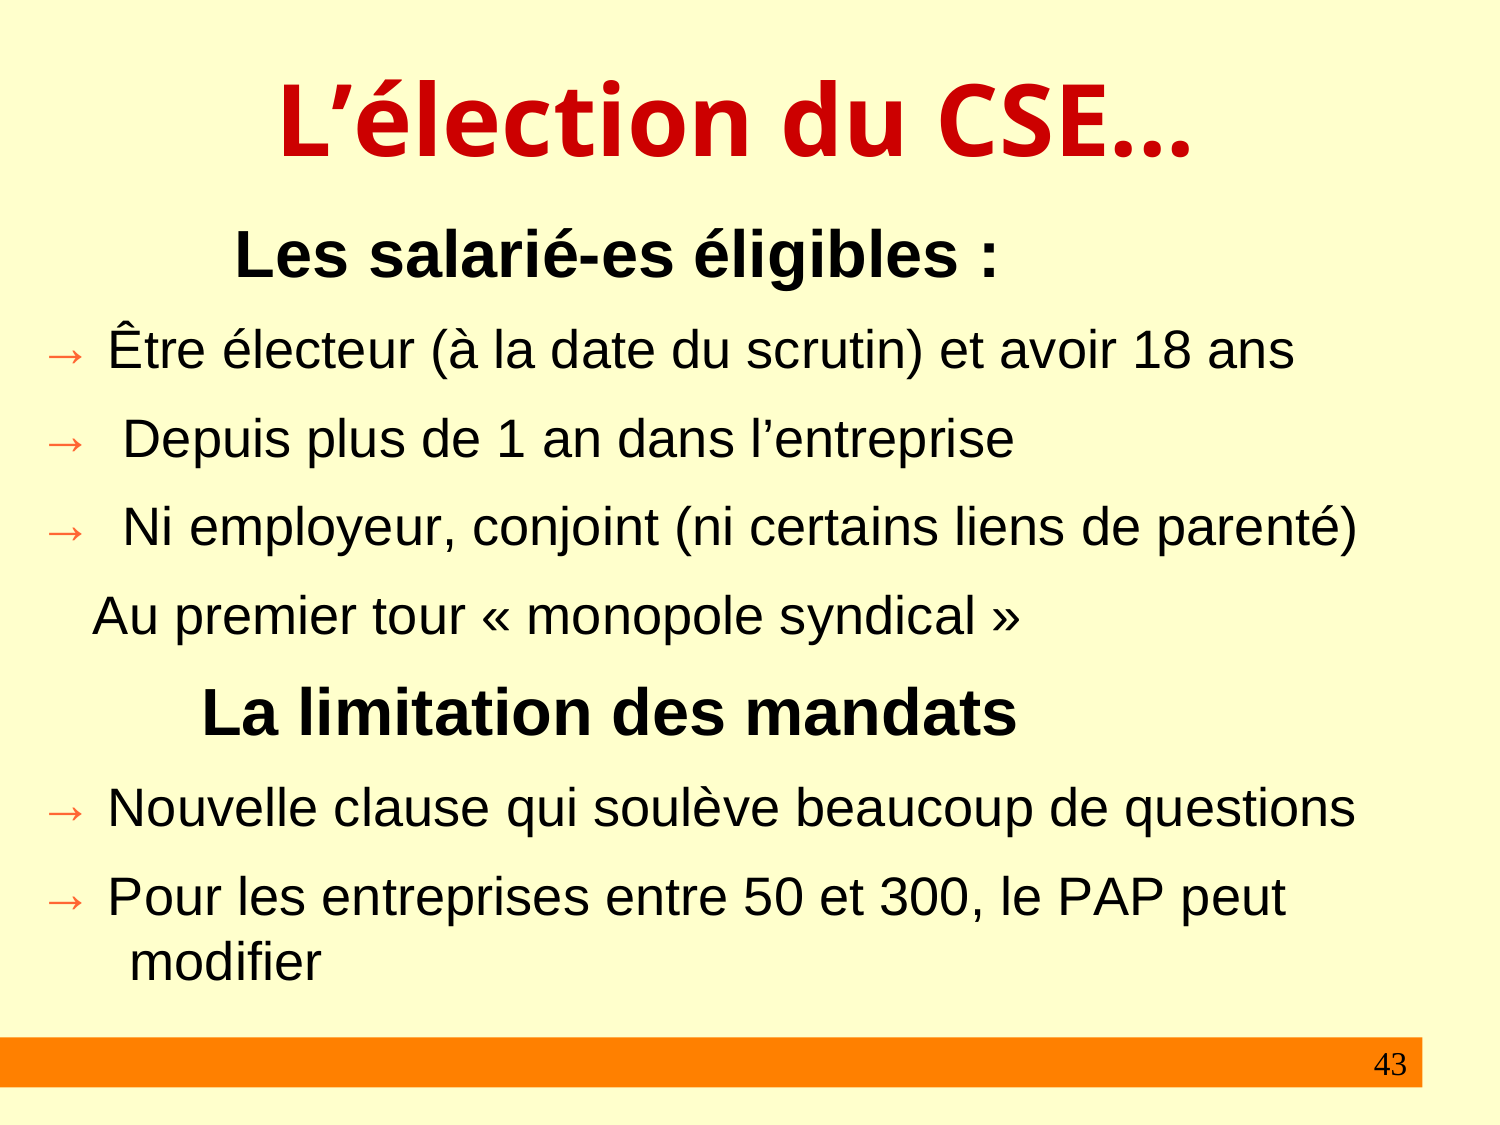

# L’élection du CSE...
Les salarié-es éligibles :
 Être électeur (à la date du scrutin) et avoir 18 ans
 Depuis plus de 1 an dans l’entreprise
 Ni employeur, conjoint (ni certains liens de parenté)
Au premier tour « monopole syndical »
 La limitation des mandats
 Nouvelle clause qui soulève beaucoup de questions
 Pour les entreprises entre 50 et 300, le PAP peut modifier